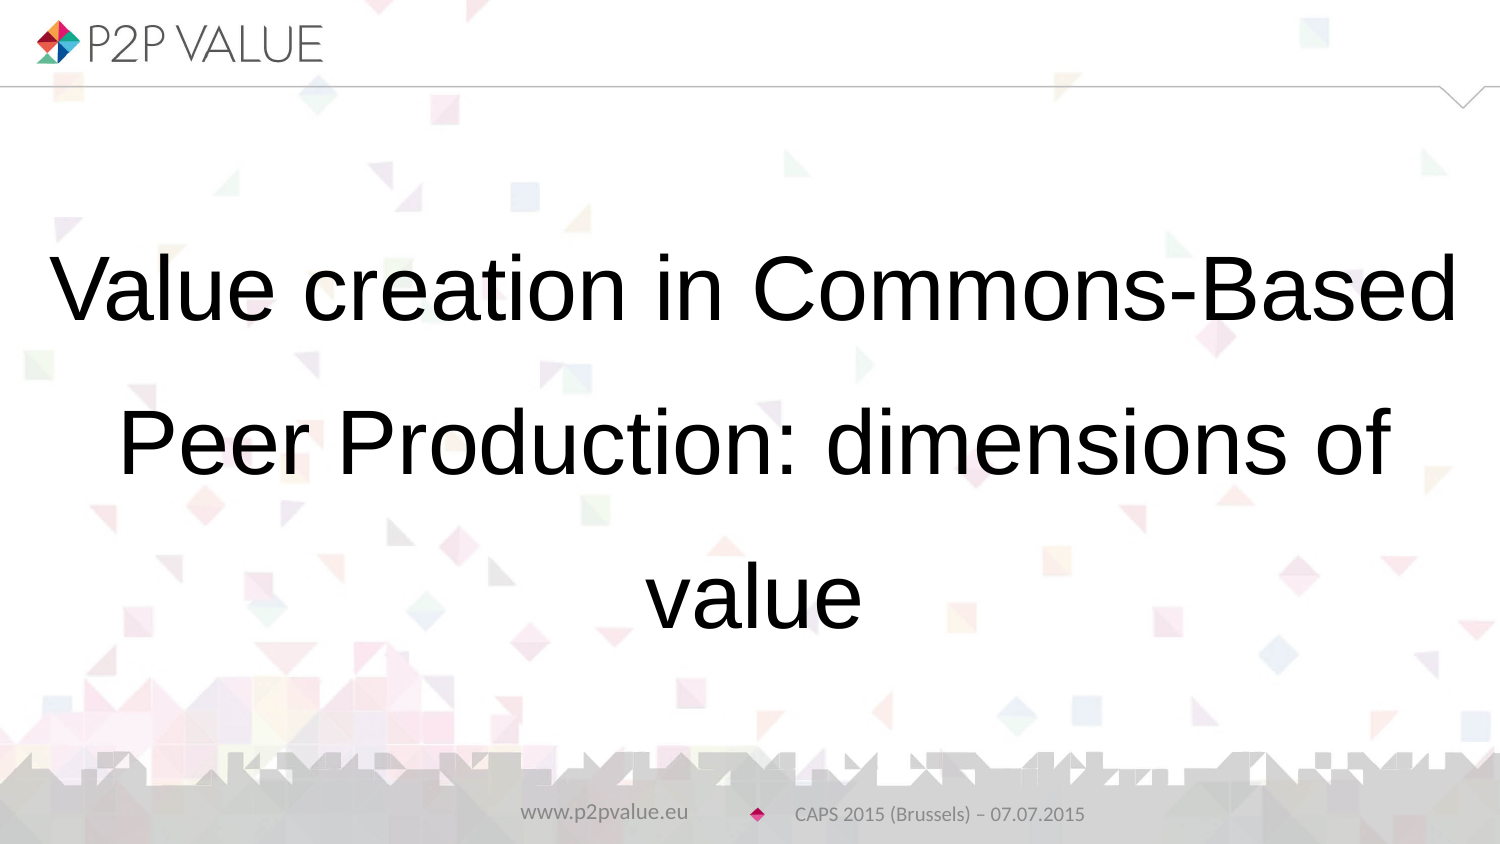

# Value creation in Commons-Based Peer Production: dimensions of value
www.p2pvalue.eu
CAPS 2015 (Brussels) – 07.07.2015